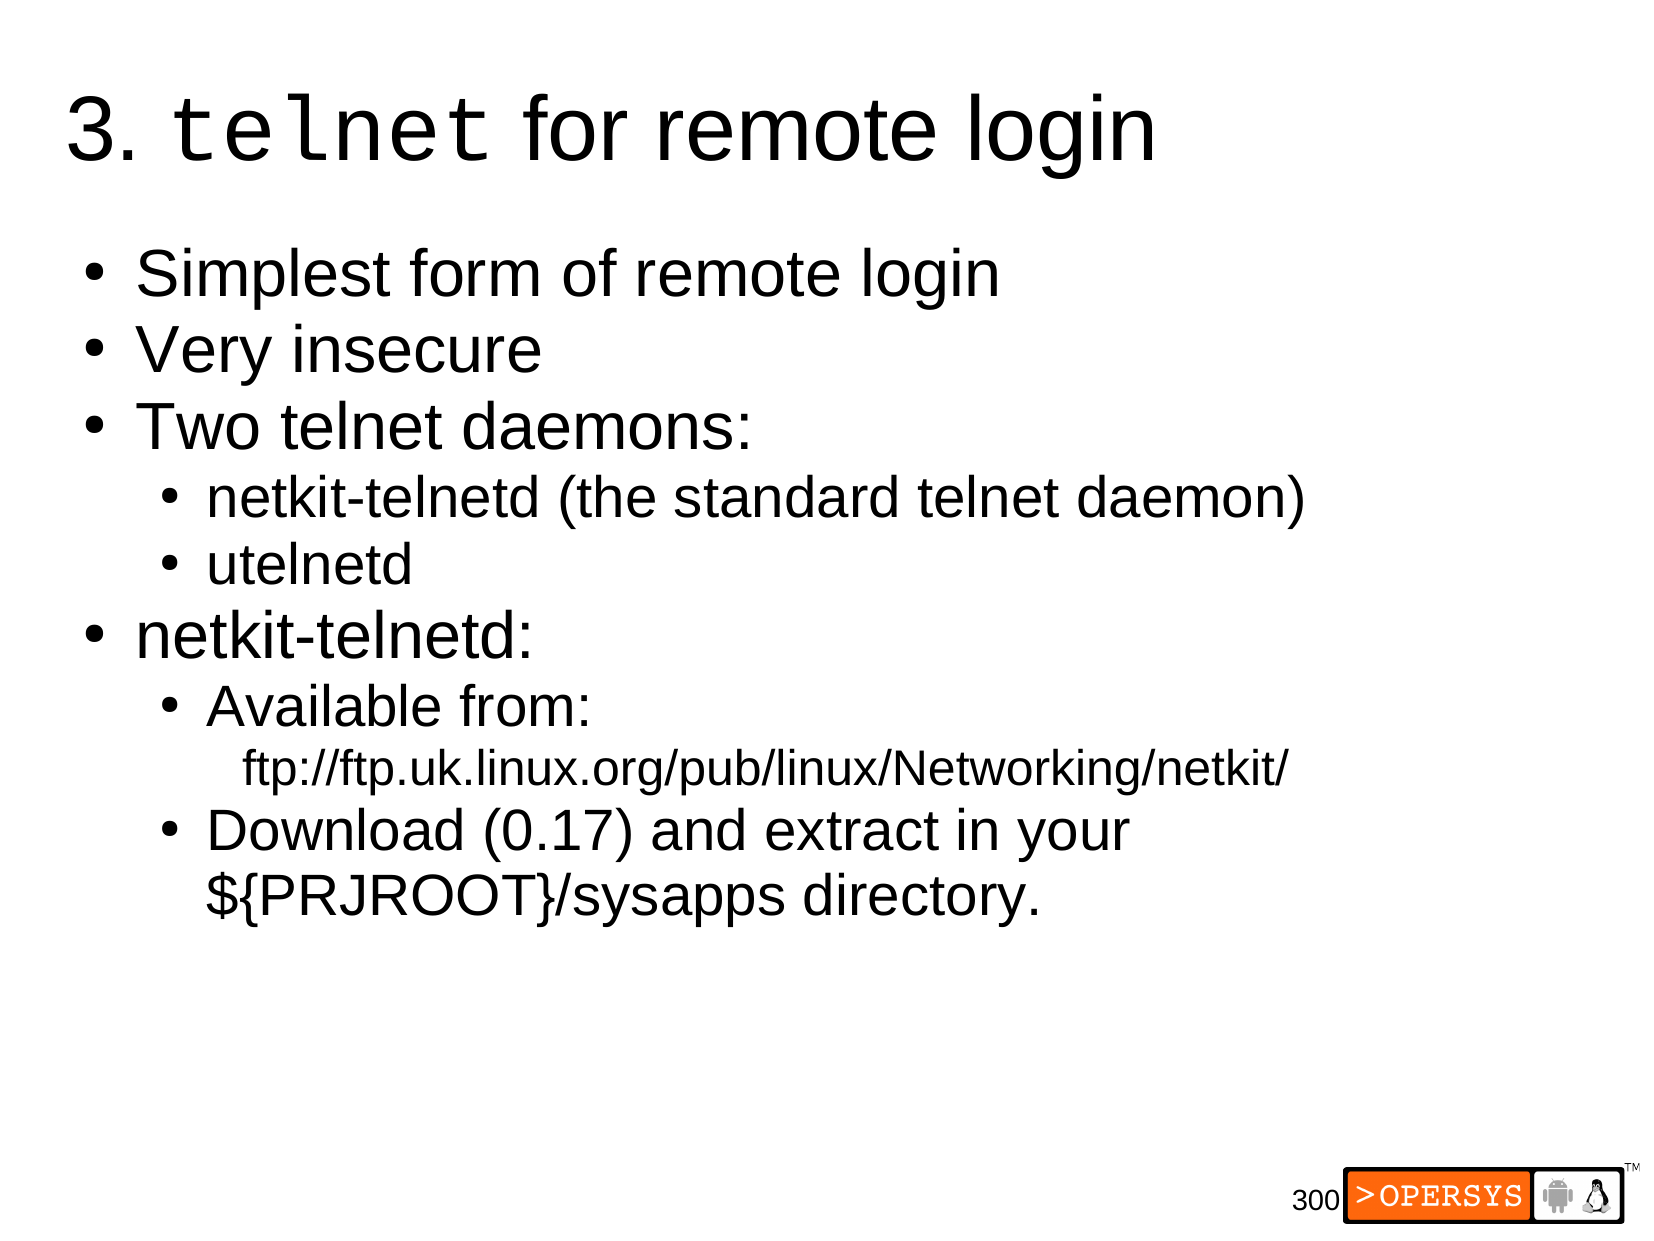

# 3. telnet for remote login
Simplest form of remote login
Very insecure
Two telnet daemons:
netkit-telnetd (the standard telnet daemon)
utelnetd
netkit-telnetd:
Available from:
ftp://ftp.uk.linux.org/pub/linux/Networking/netkit/
Download (0.17) and extract in your ${PRJROOT}/sysapps directory.